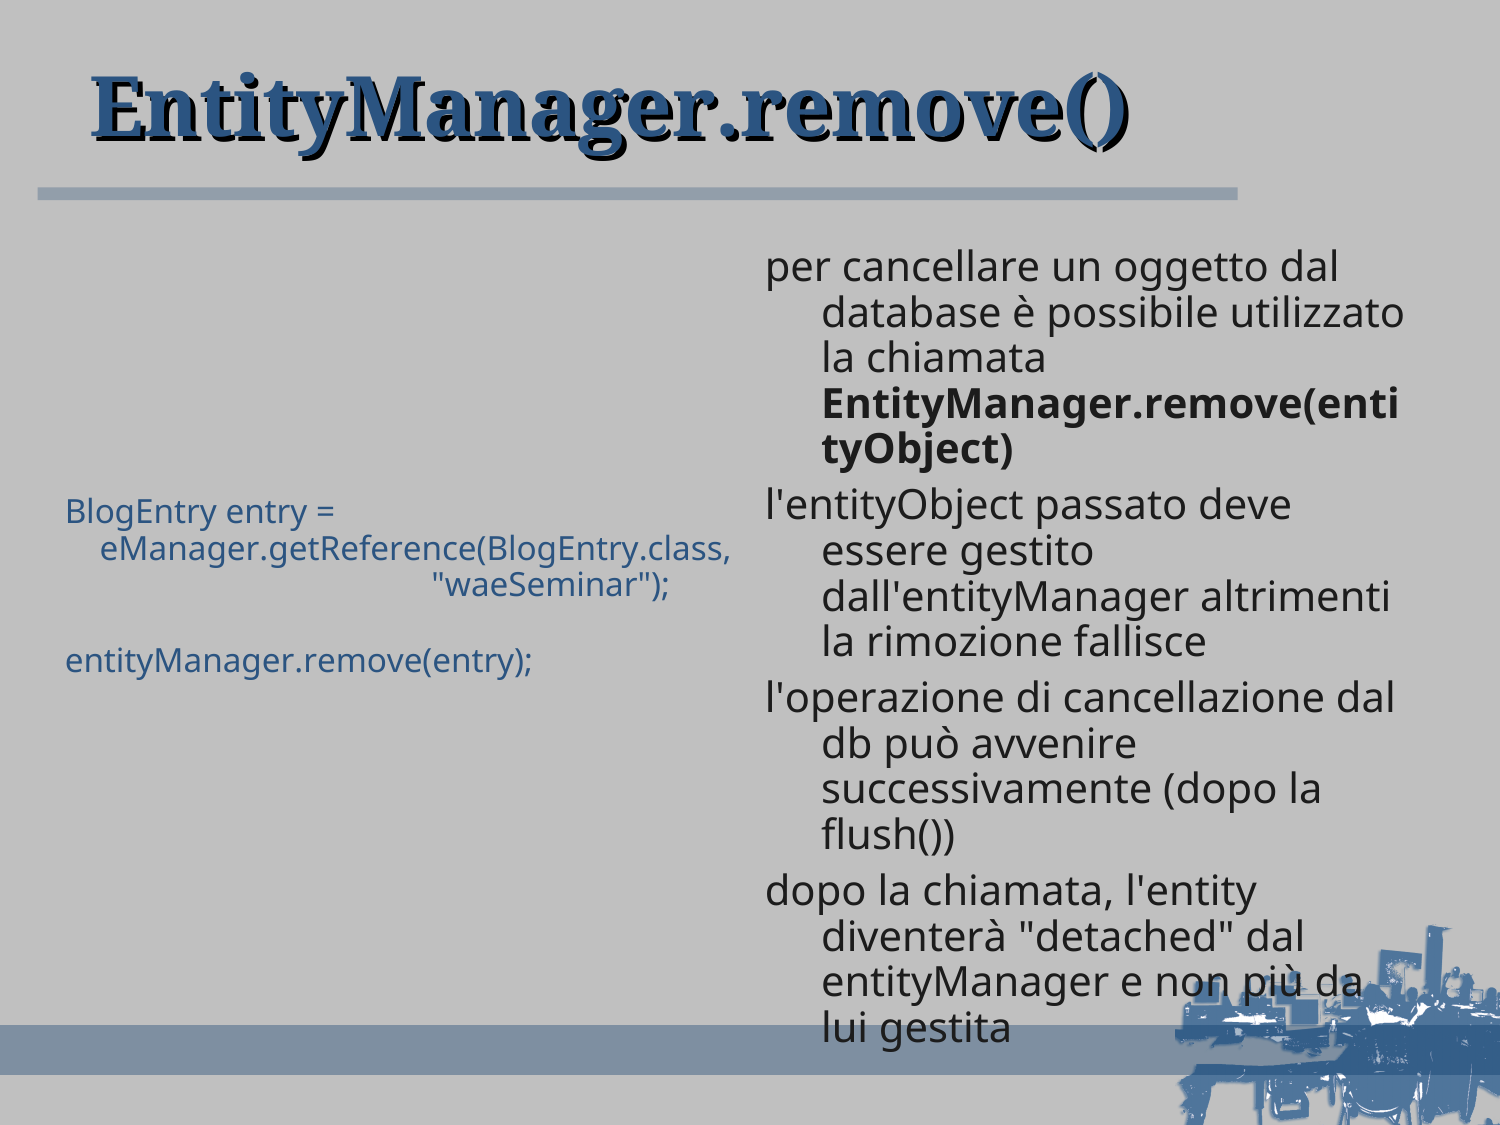

# EntityManager.remove()
per cancellare un oggetto dal database è possibile utilizzato la chiamata EntityManager.remove(entityObject)
l'entityObject passato deve essere gestito dall'entityManager altrimenti la rimozione fallisce
l'operazione di cancellazione dal db può avvenire successivamente (dopo la flush())
dopo la chiamata, l'entity diventerà "detached" dal entityManager e non più da lui gestita
BlogEntry entry =
 eManager.getReference(BlogEntry.class,
 "waeSeminar");
entityManager.remove(entry);